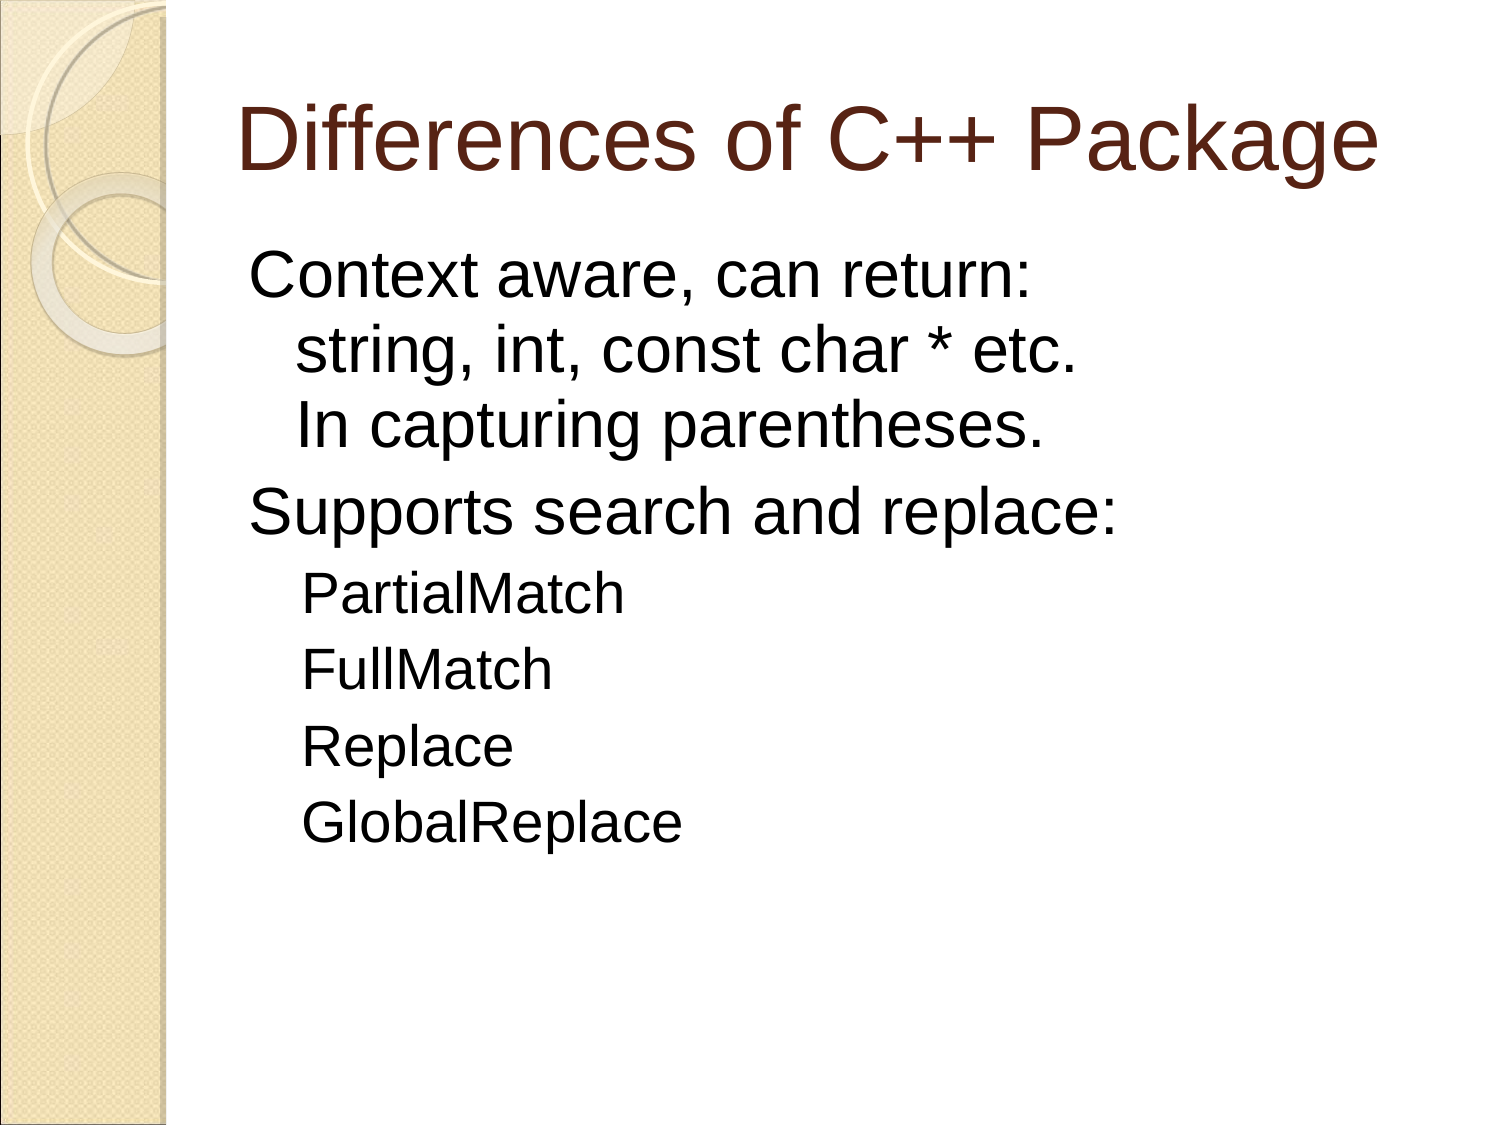

# Differences of C++ Package
Context aware, can return:
string, int, const char * etc.
In capturing parentheses.
Supports search and replace:
PartialMatch
FullMatch
Replace
GlobalReplace